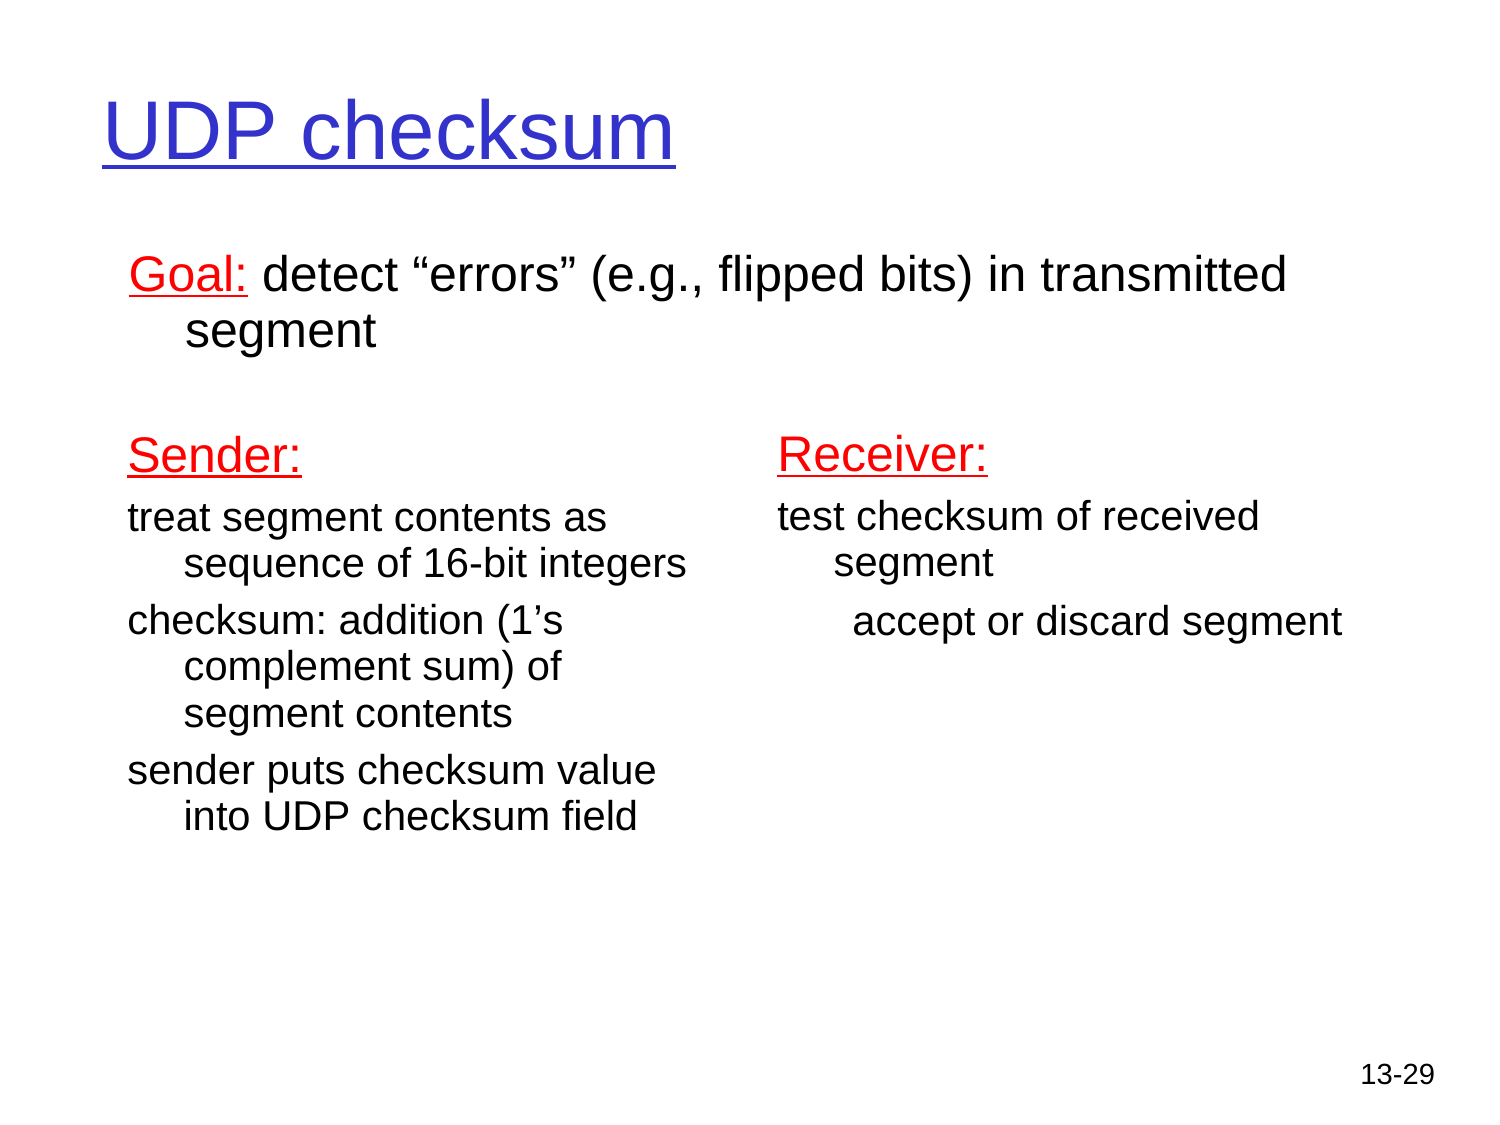

# UDP checksum
Goal: detect “errors” (e.g., flipped bits) in transmitted segment
Receiver:
test checksum of received segment
accept or discard segment
Sender:
treat segment contents as sequence of 16-bit integers
checksum: addition (1’s complement sum) of segment contents
sender puts checksum value into UDP checksum field
29